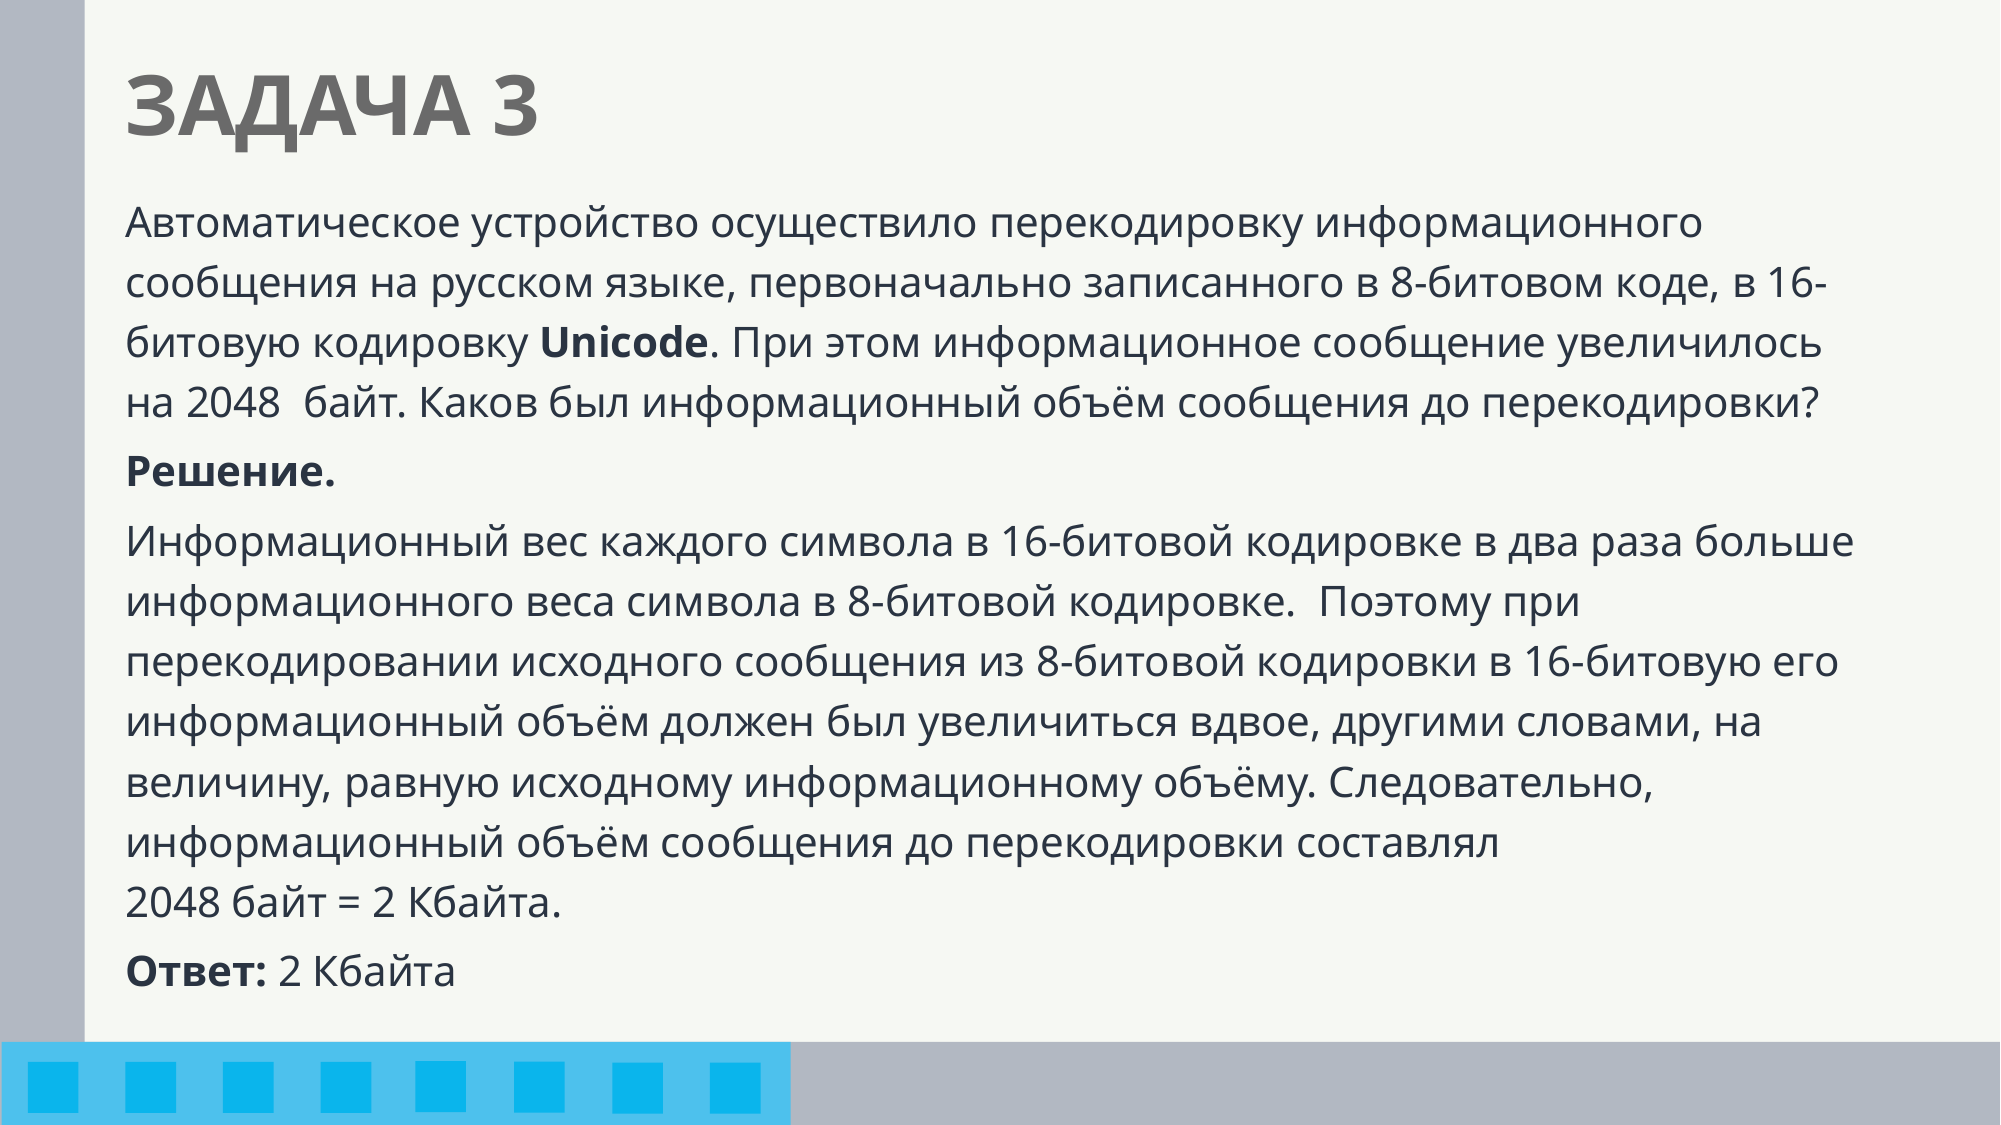

# ЗАДАЧА 3
Автоматическое устройство осуществило перекодировку информационного сообщения на русском языке, первоначально записанного в 8-битовом коде, в 16-битовую кодировку Unicode. При этом информационное сообщение увеличилось на 2048 байт. Каков был информационный объём сообщения до перекодировки?
Решение.
Информационный вес каждого символа в 16-битовой кодировке в два раза больше информационного веса символа в 8-битовой кодировке. Поэтому при перекодировании исходного сообщения из 8-битовой кодировки в 16-битовую его информационный объём должен был увеличиться вдвое, другими словами, на величину, равную исходному информационному объёму. Следовательно, информационный объём сообщения до перекодировки составлял
2048 байт = 2 Кбайта.
Ответ: 2 Кбайта